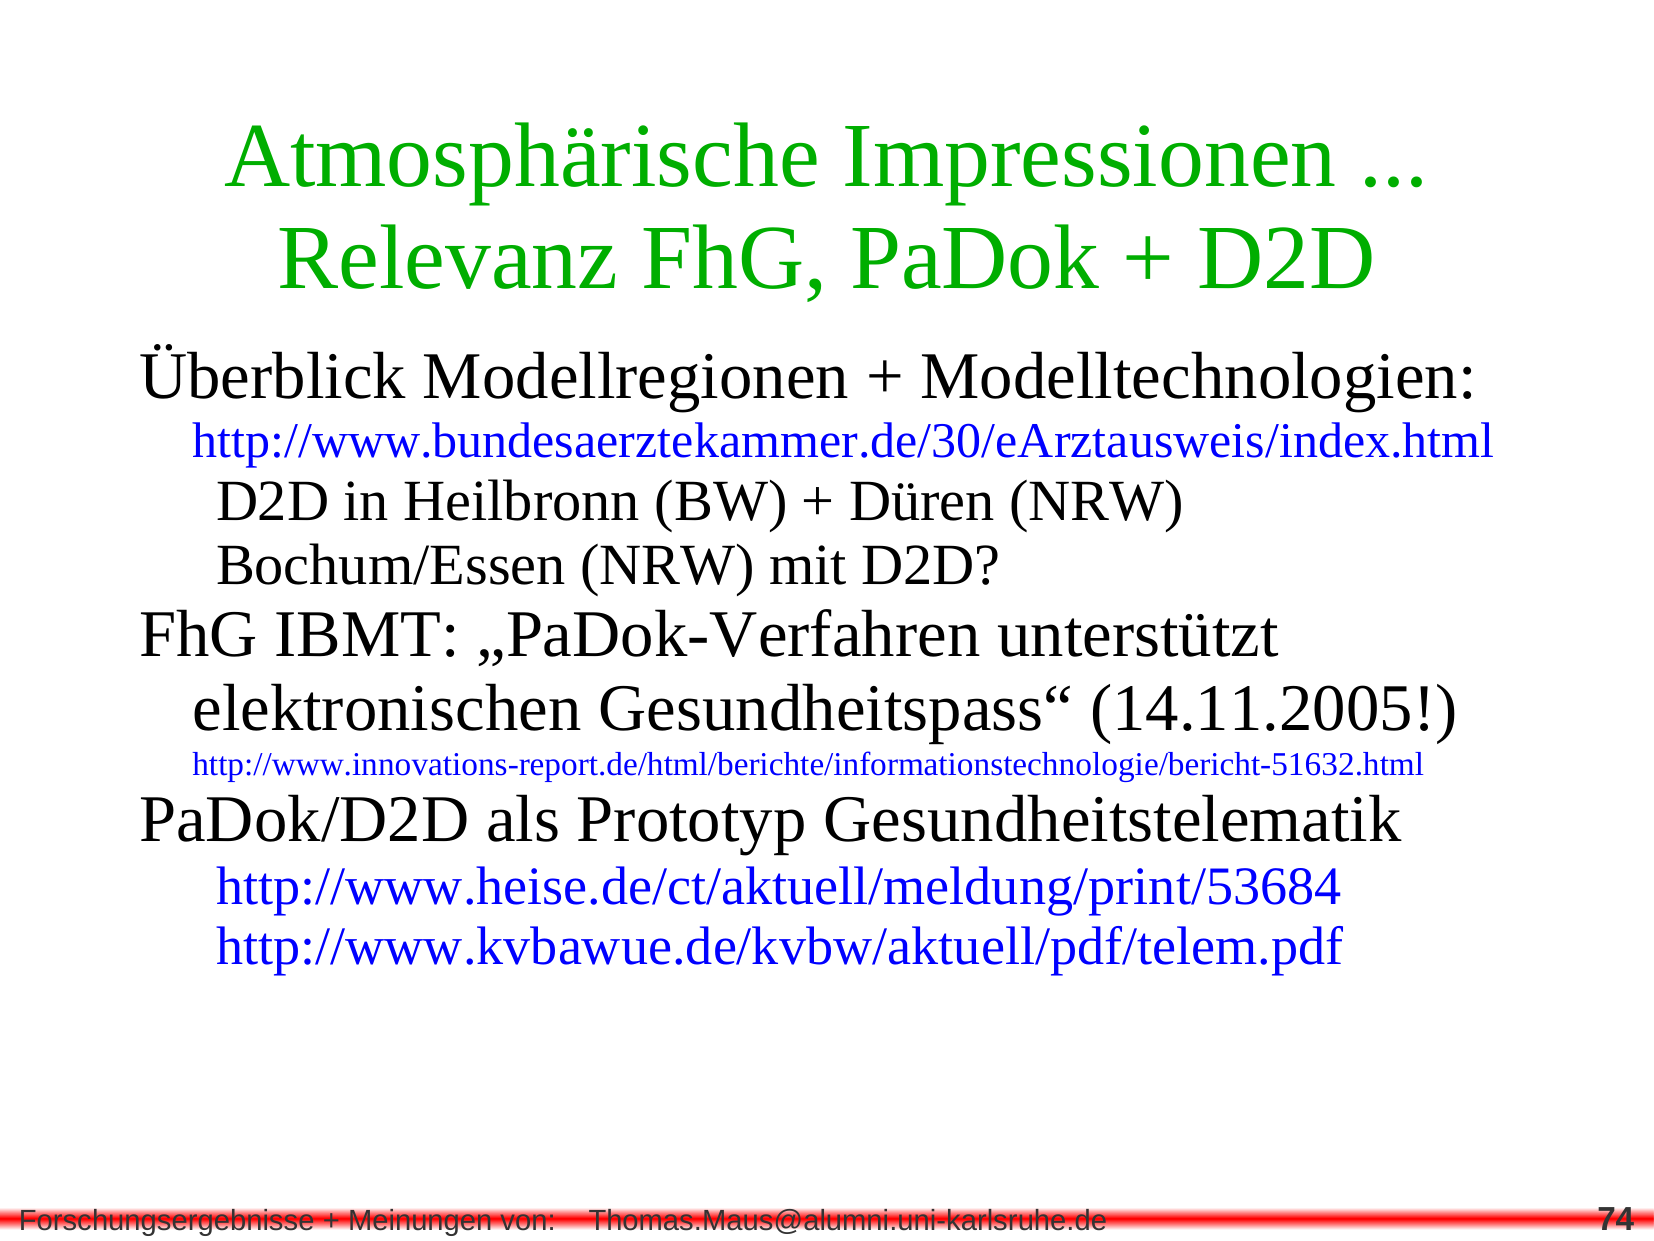

# Atmosphärische Impressionen ... Relevanz FhG, PaDok + D2D
Überblick Modellregionen + Modelltechnologien:
http://www.bundesaerztekammer.de/30/eArztausweis/index.html
D2D in Heilbronn (BW) + Düren (NRW)
Bochum/Essen (NRW) mit D2D?
FhG IBMT: „PaDok-Verfahren unterstützt elektronischen Gesundheitspass“ (14.11.2005!)
http://www.innovations-report.de/html/berichte/informationstechnologie/bericht-51632.html
PaDok/D2D als Prototyp Gesundheitstelematik
http://www.heise.de/ct/aktuell/meldung/print/53684
http://www.kvbawue.de/kvbw/aktuell/pdf/telem.pdf